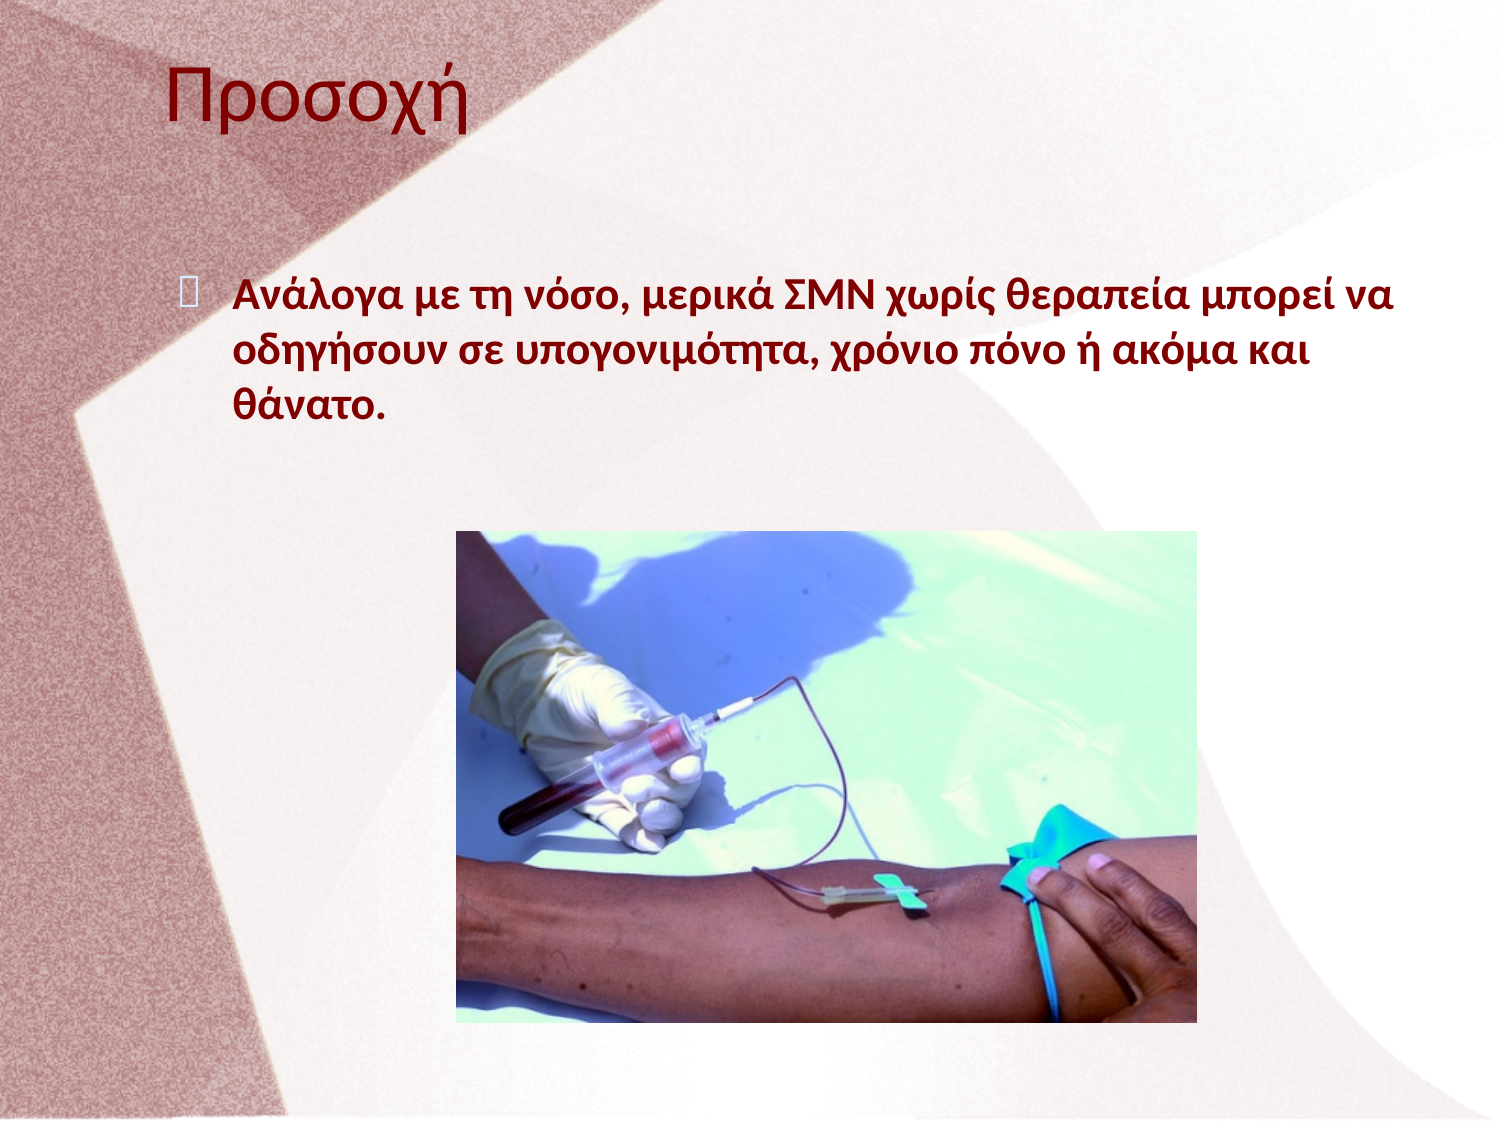

# Προσοχή
Ανάλογα με τη νόσο, μερικά ΣΜΝ χωρίς θεραπεία μπορεί να οδηγήσουν σε υπογονιμότητα, χρόνιο πόνο ή ακόμα και θάνατο.